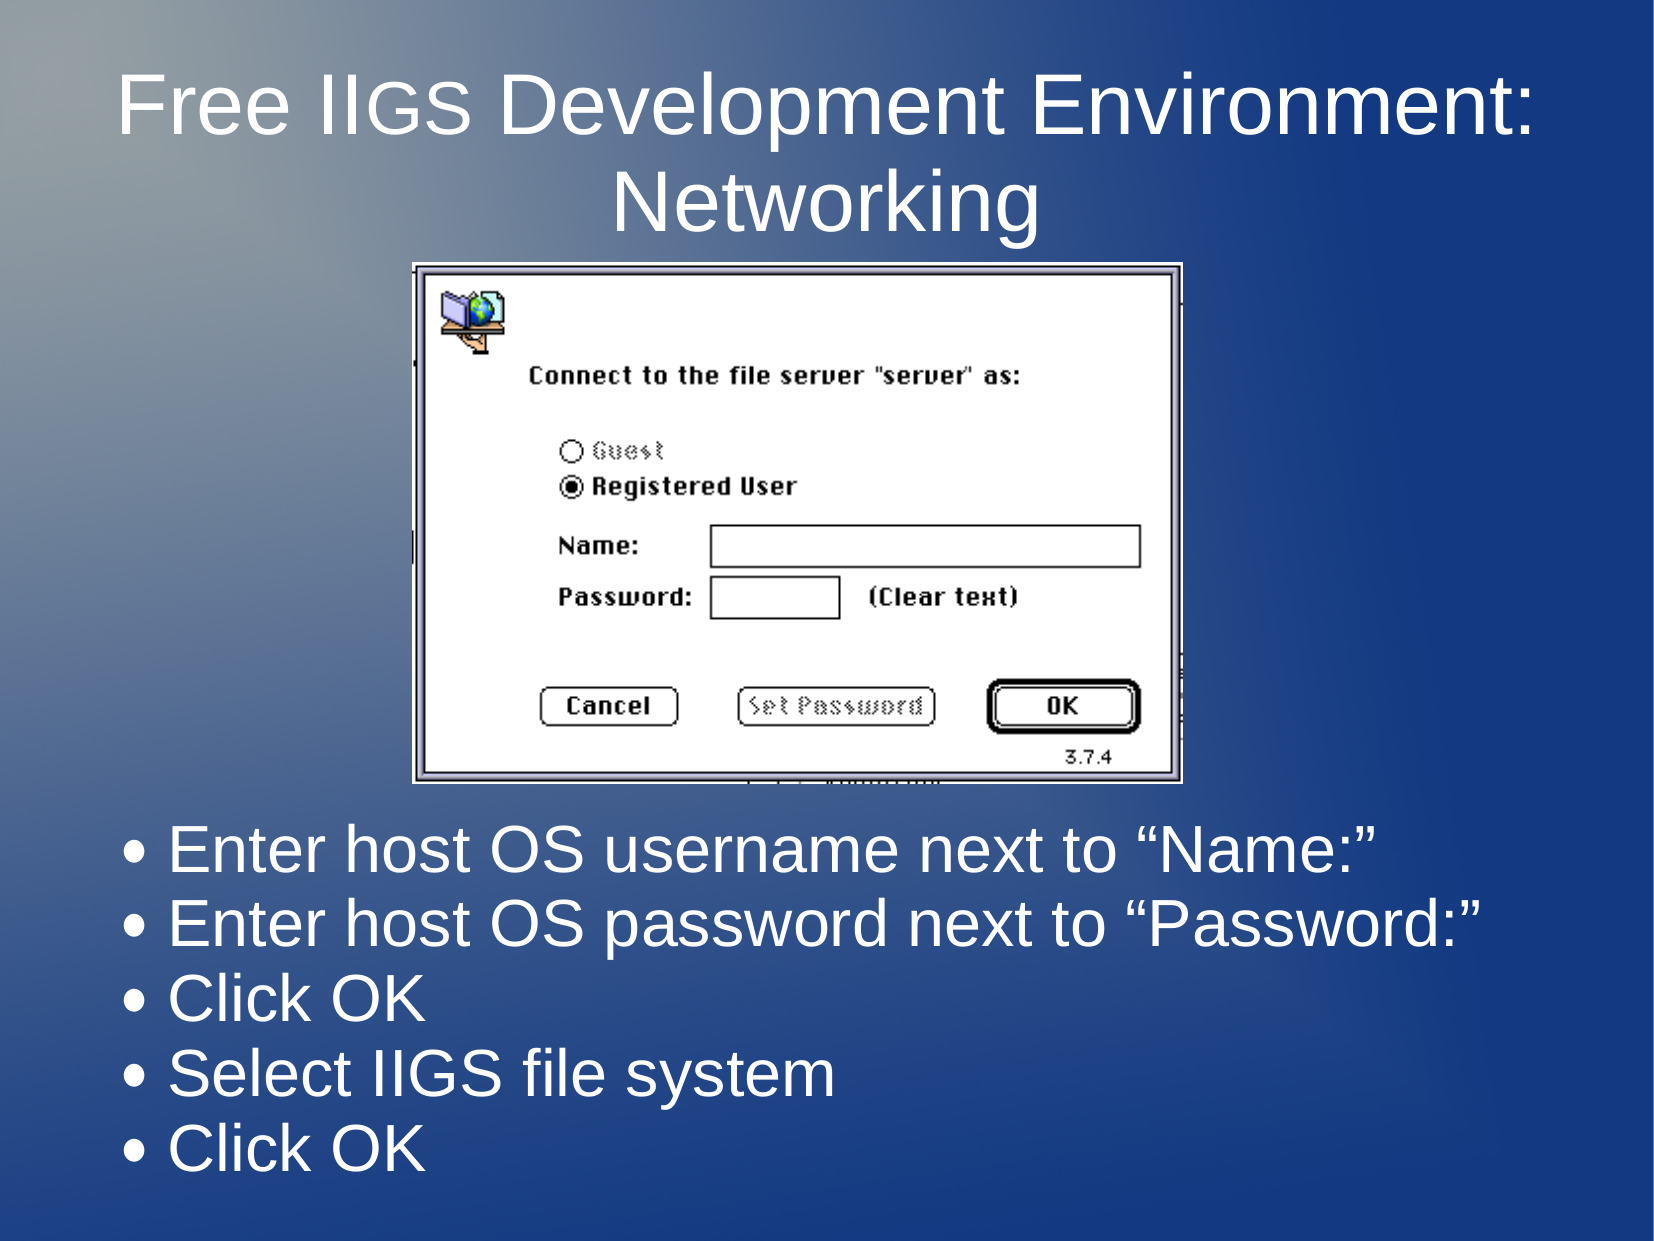

# Free IIGS Development Environment: Networking
Enter host OS username next to “Name:”
Enter host OS password next to “Password:”
Click OK
Select IIGS file system
Click OK